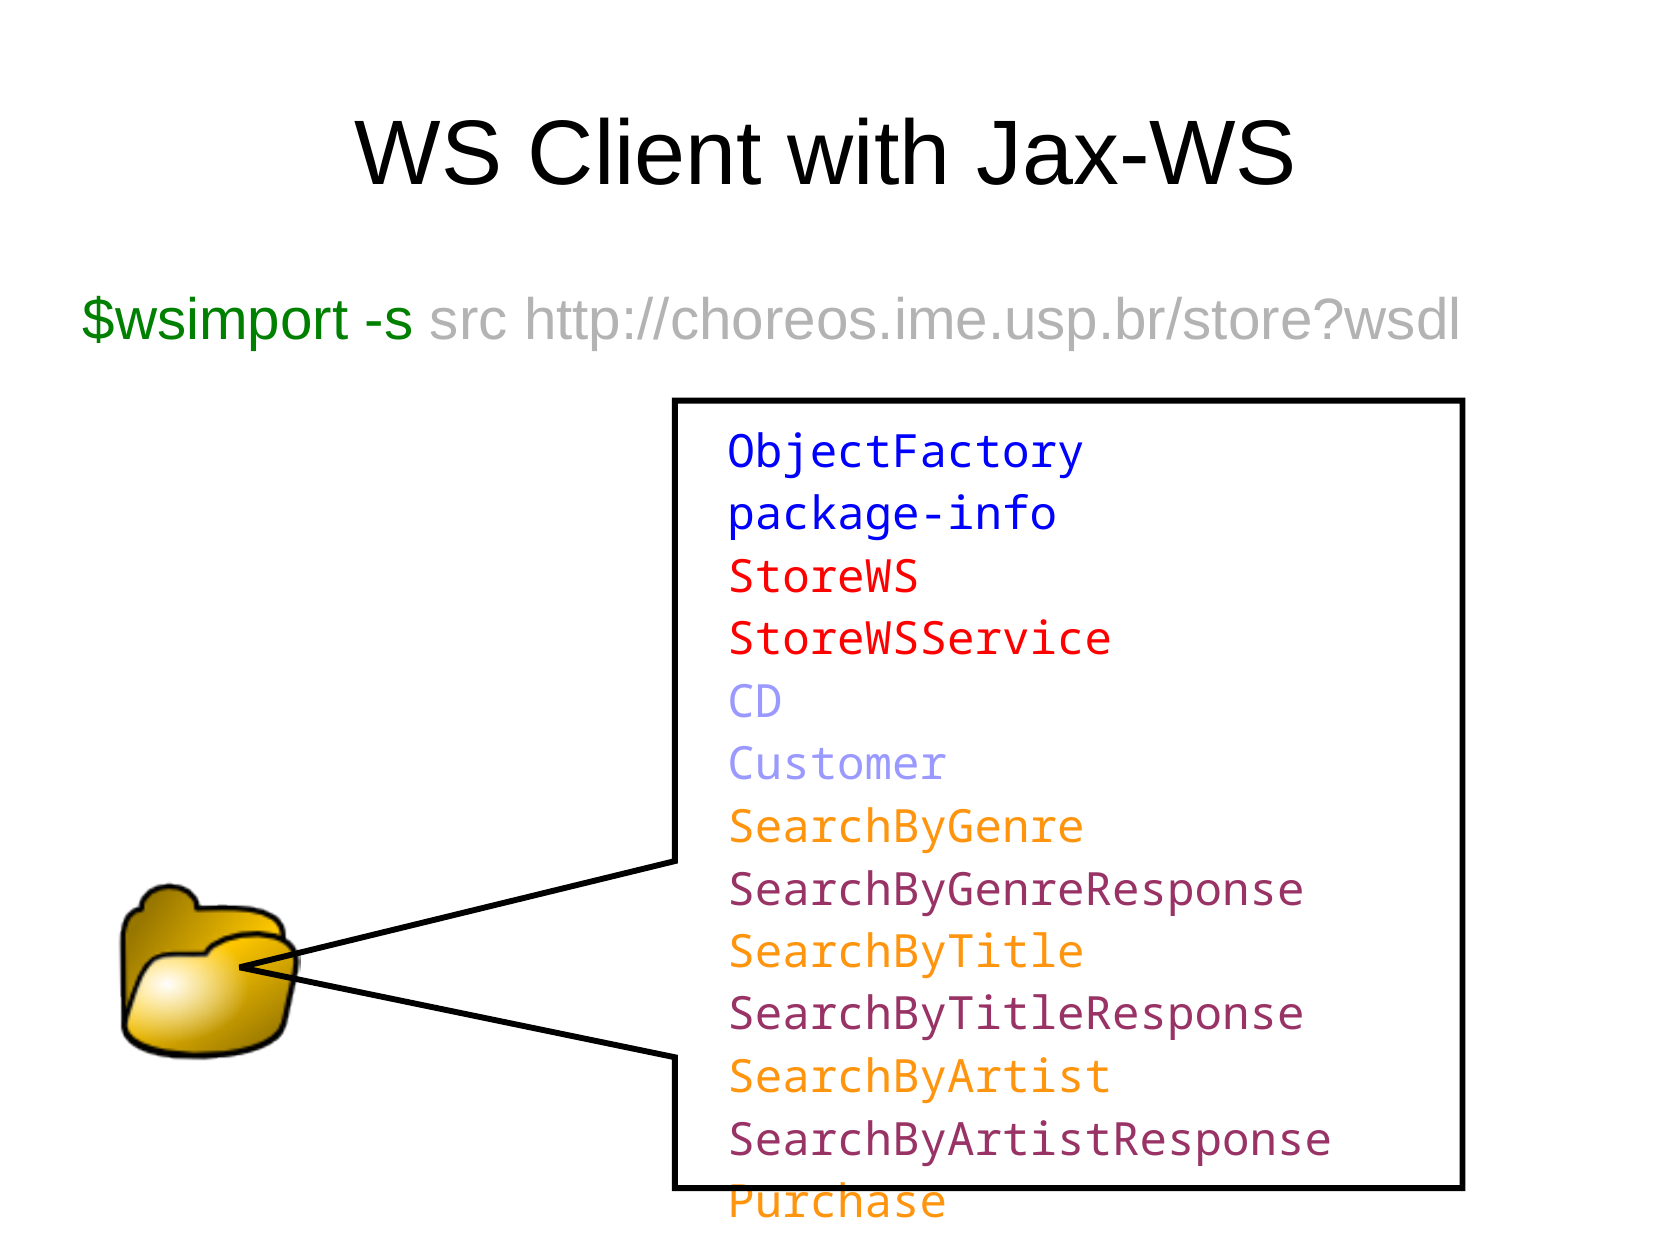

# WS Client with Jax-WS
$wsimport -s src http://choreos.ime.usp.br/store?wsdl
ObjectFactory
package-info
StoreWS
StoreWSService
CD
Customer
SearchByGenre
SearchByGenreResponse
SearchByTitle
SearchByTitleResponse
SearchByArtist
SearchByArtistResponse
Purchase
PurchaseResponse